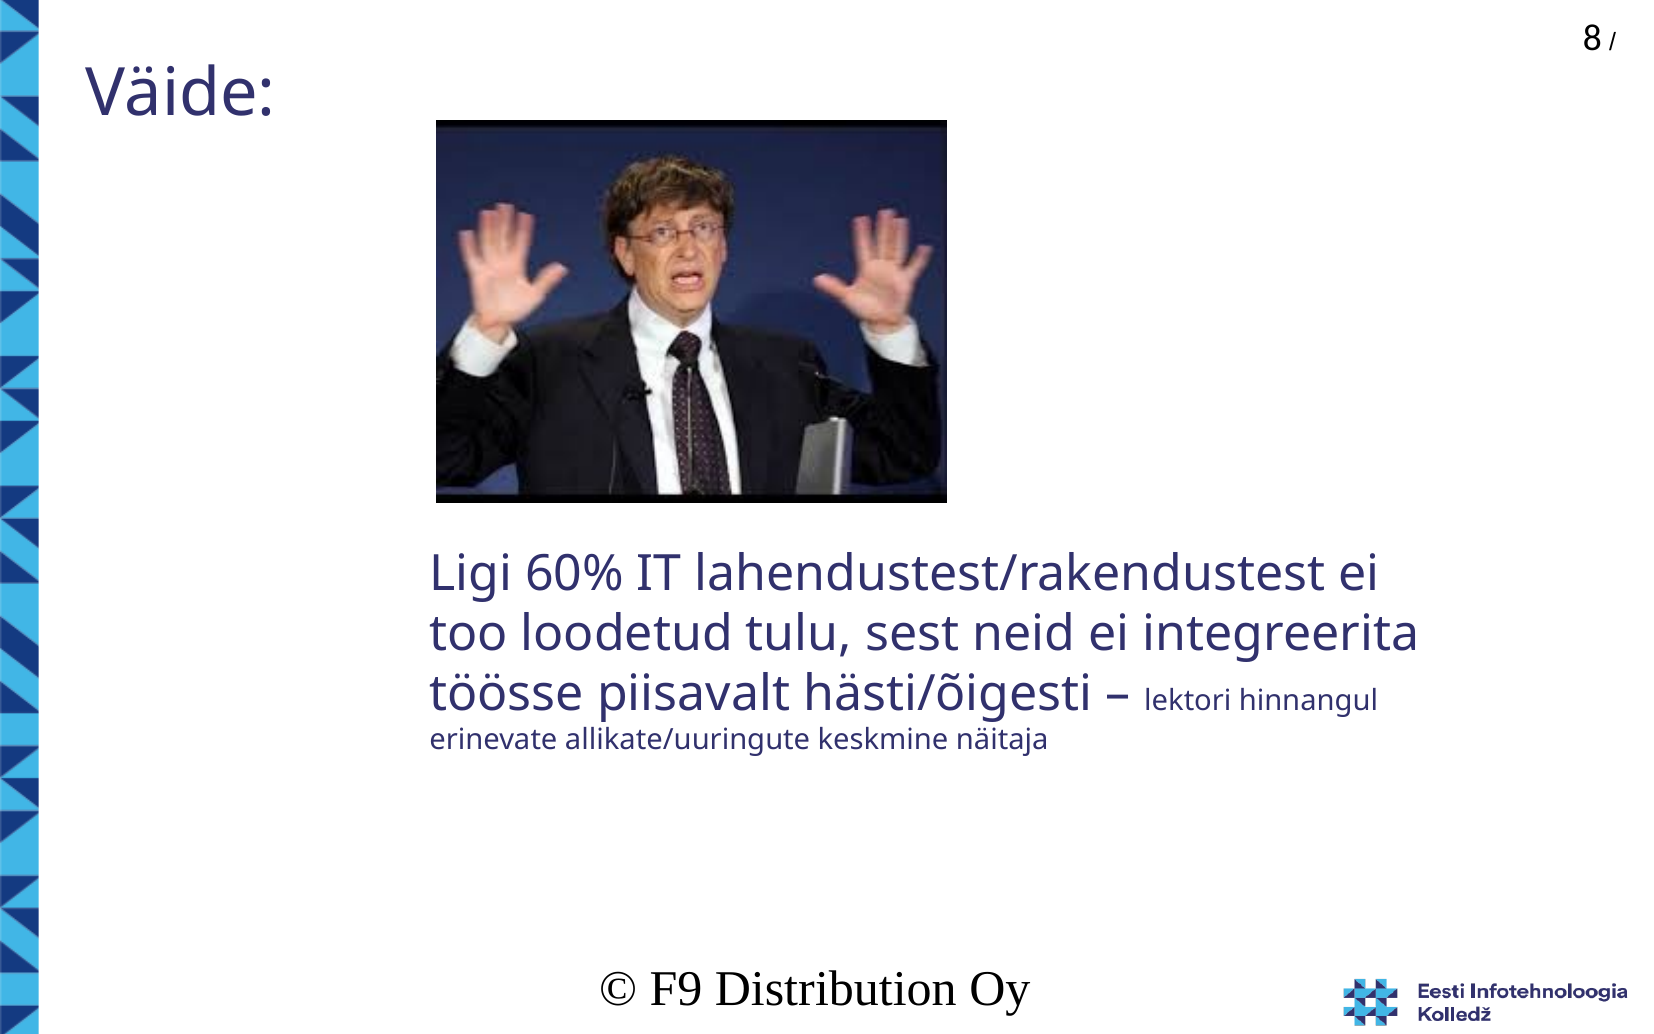

# Väide:
Ligi 60% IT lahendustest/rakendustest ei too loodetud tulu, sest neid ei integreerita töösse piisavalt hästi/õigesti – lektori hinnangul erinevate allikate/uuringute keskmine näitaja
© F9 Distribution Oy